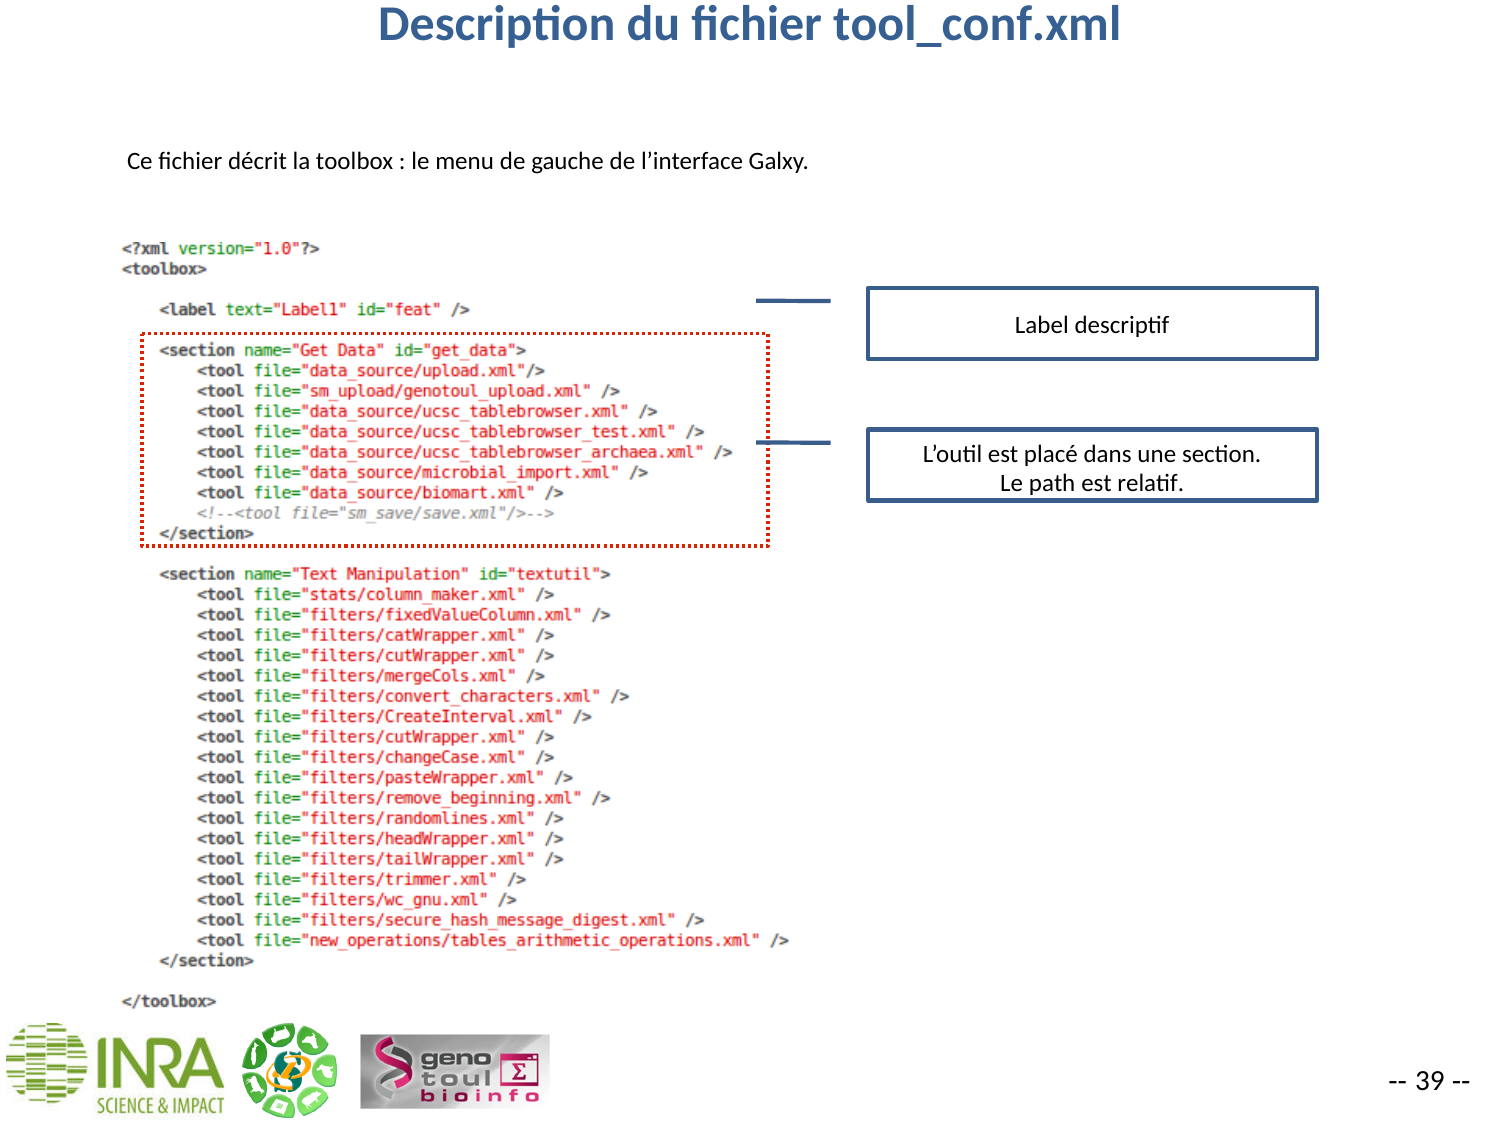

Description du fichier tool_conf.xml
Ce fichier décrit la toolbox : le menu de gauche de l’interface Galxy.
Label descriptif
L’outil est placé dans une section.
Le path est relatif.